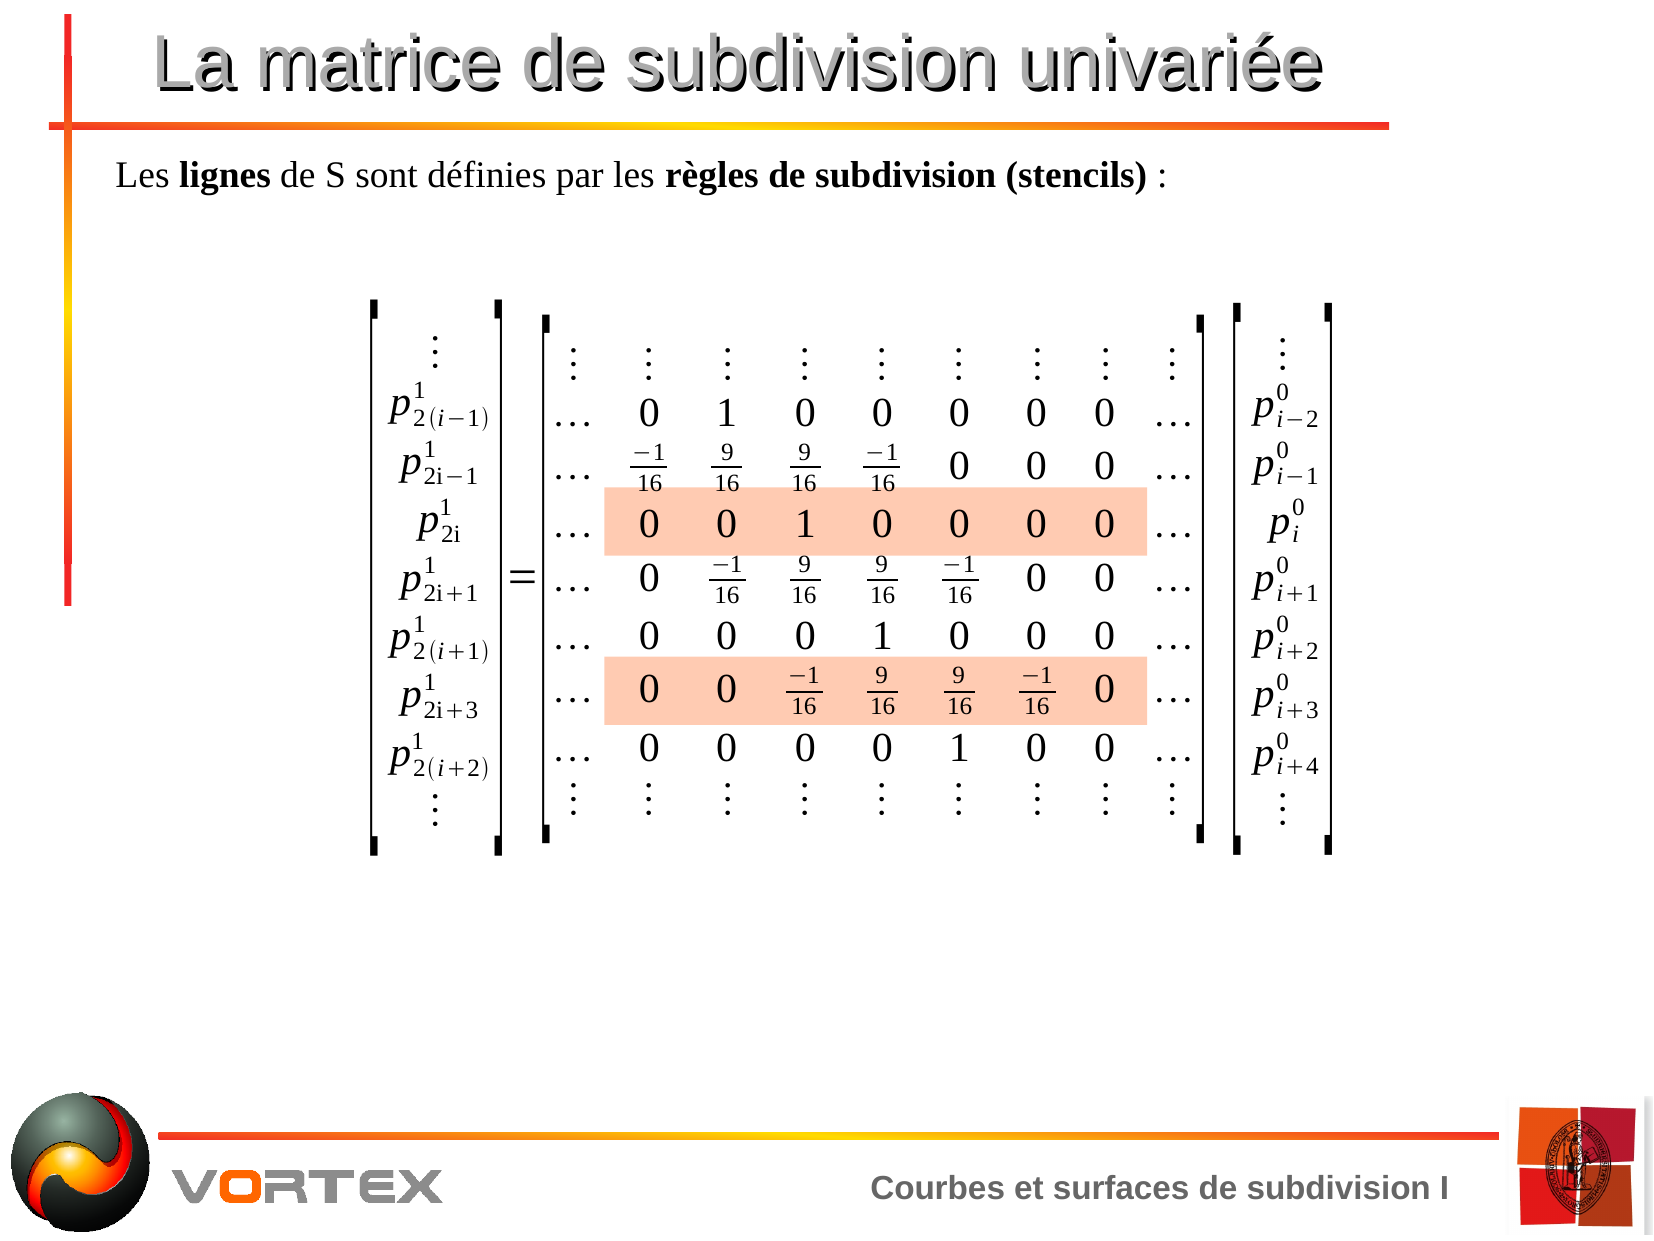

# La matrice de subdivision univariée
Les lignes de S sont définies par les règles de subdivision (stencils) :